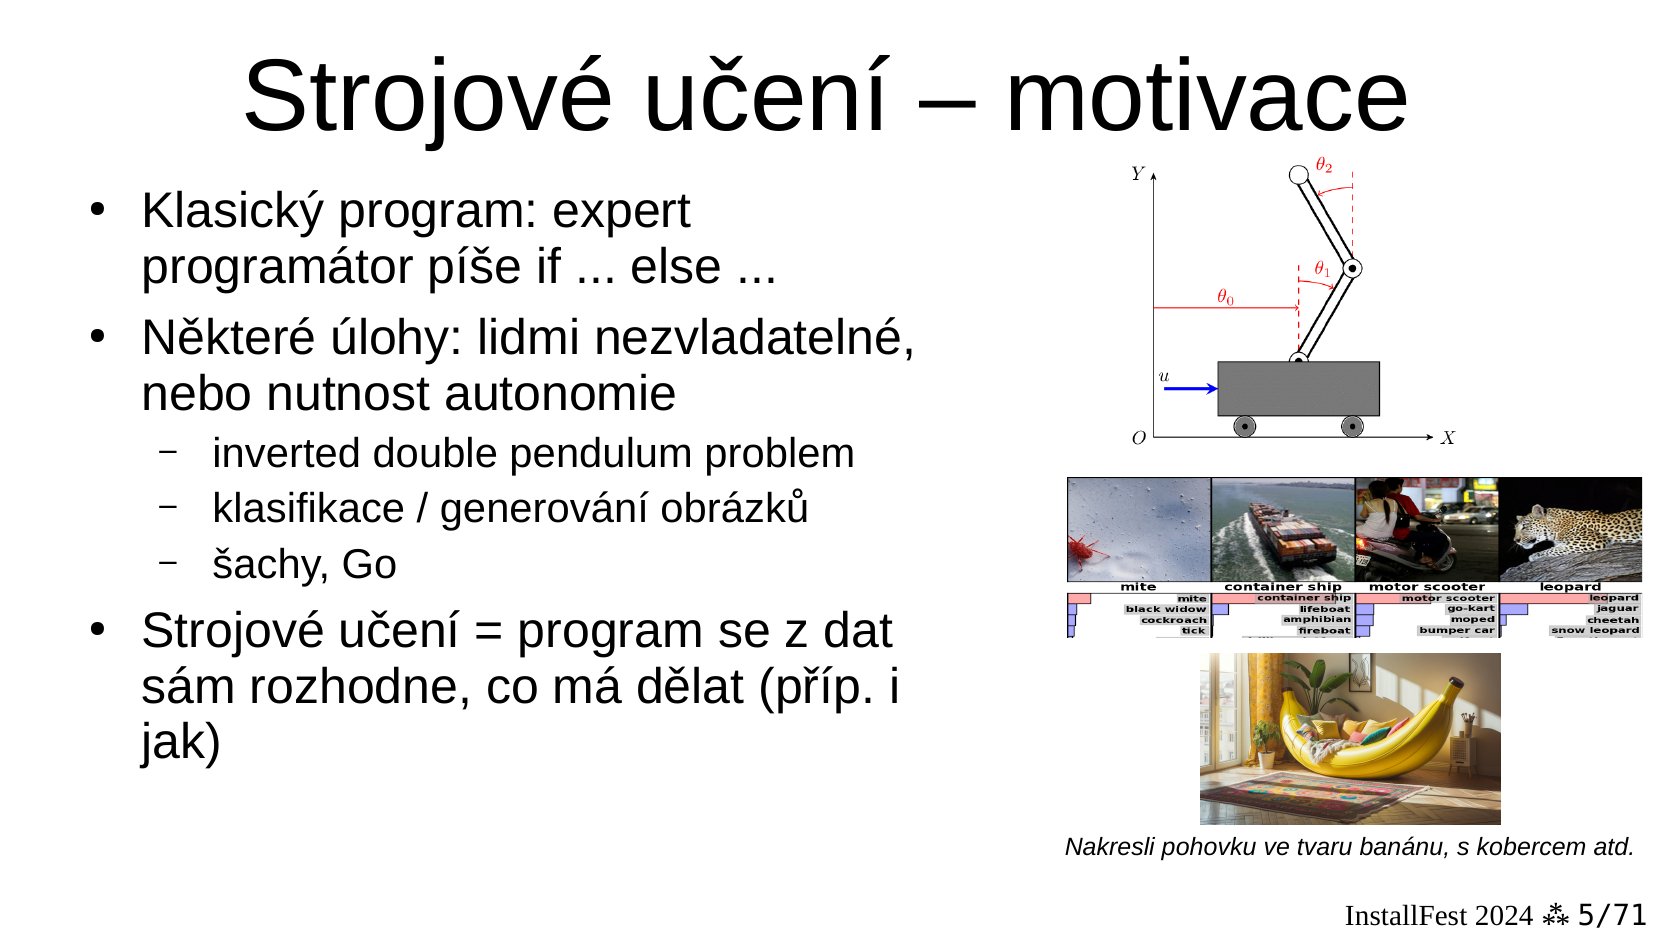

# Strojové učení – motivace
Klasický program: expert programátor píše if ... else ...
Některé úlohy: lidmi nezvladatelné, nebo nutnost autonomie
inverted double pendulum problem
klasifikace / generování obrázků
šachy, Go
Strojové učení = program se z dat sám rozhodne, co má dělat (příp. i jak)
Nakresli pohovku ve tvaru banánu, s kobercem atd.
5